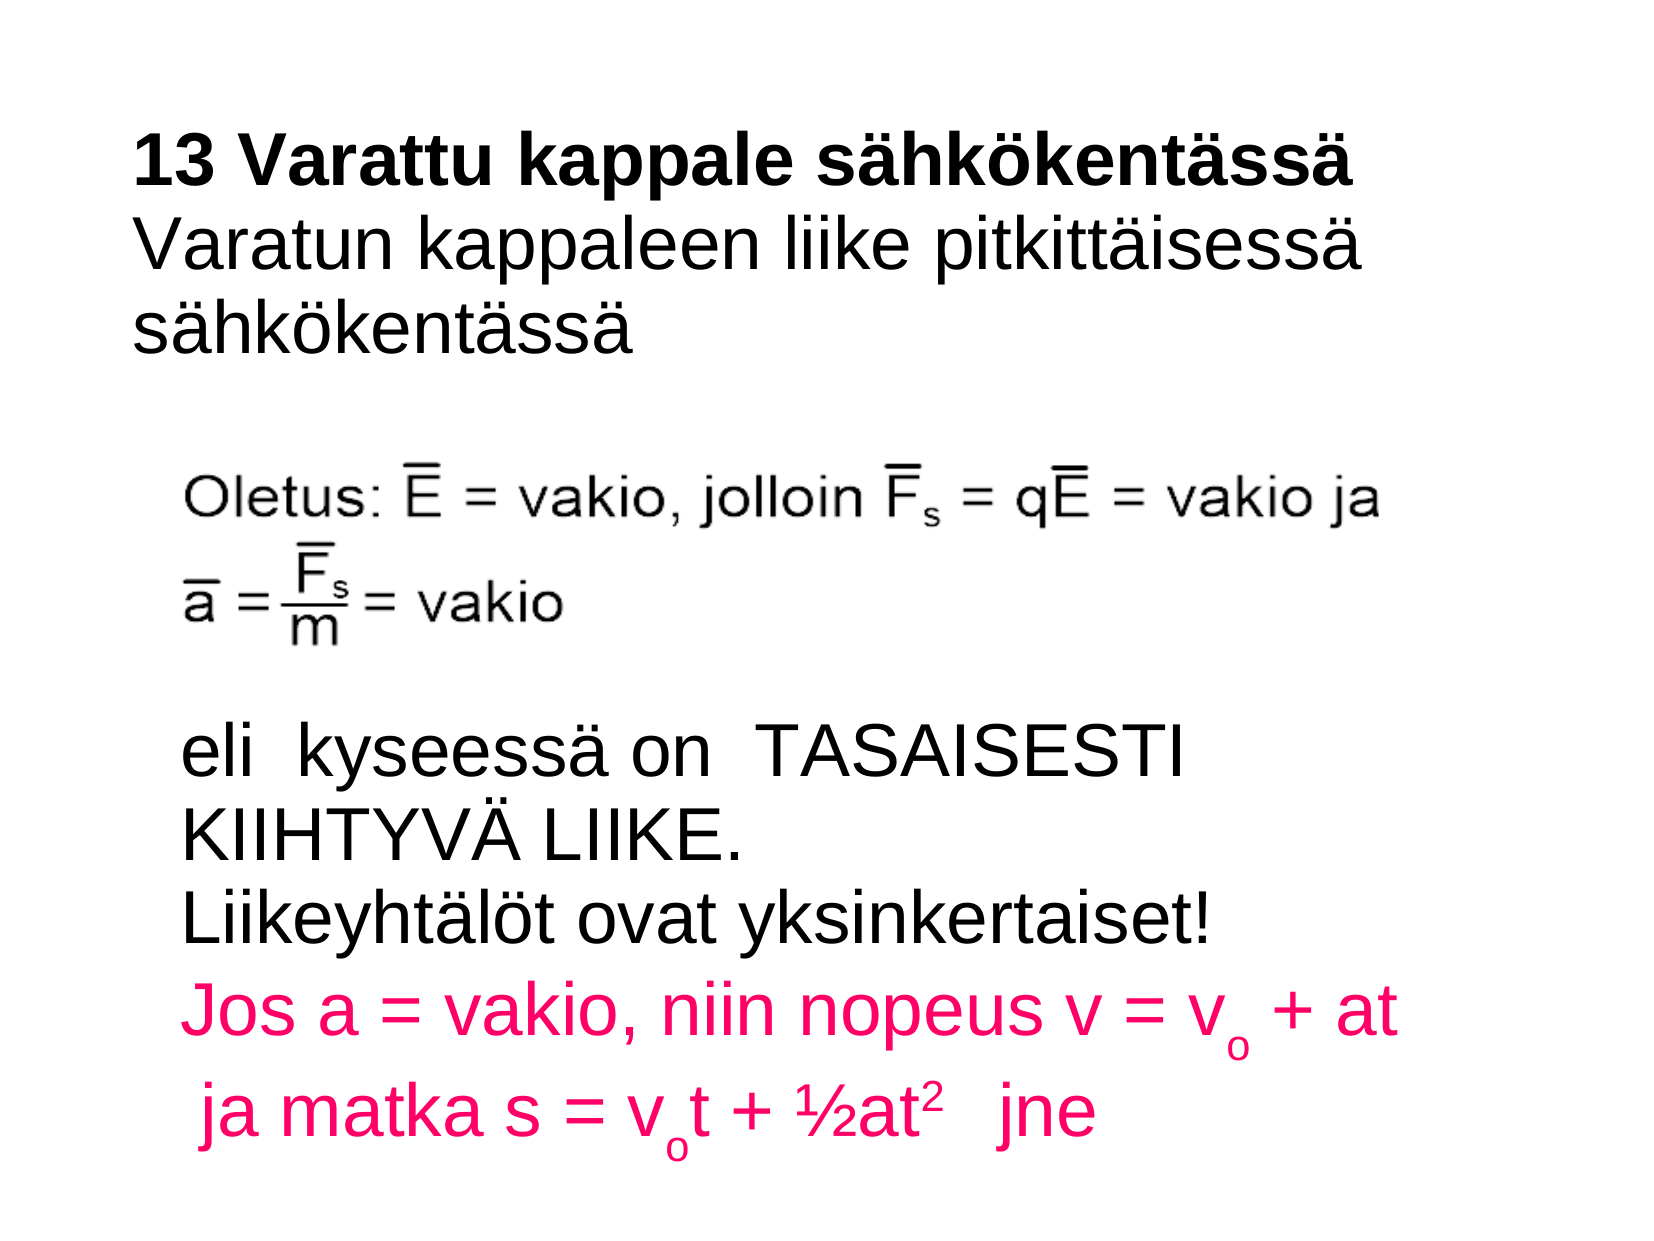

13 Varattu kappale sähkökentässä
Varatun kappaleen liike pitkittäisessä sähkökentässä
eli kyseessä on TASAISESTI
KIIHTYVÄ LIIKE.
Liikeyhtälöt ovat yksinkertaiset!
Jos a = vakio, niin nopeus v = vo + at
 ja matka s = vot + ½at2 jne